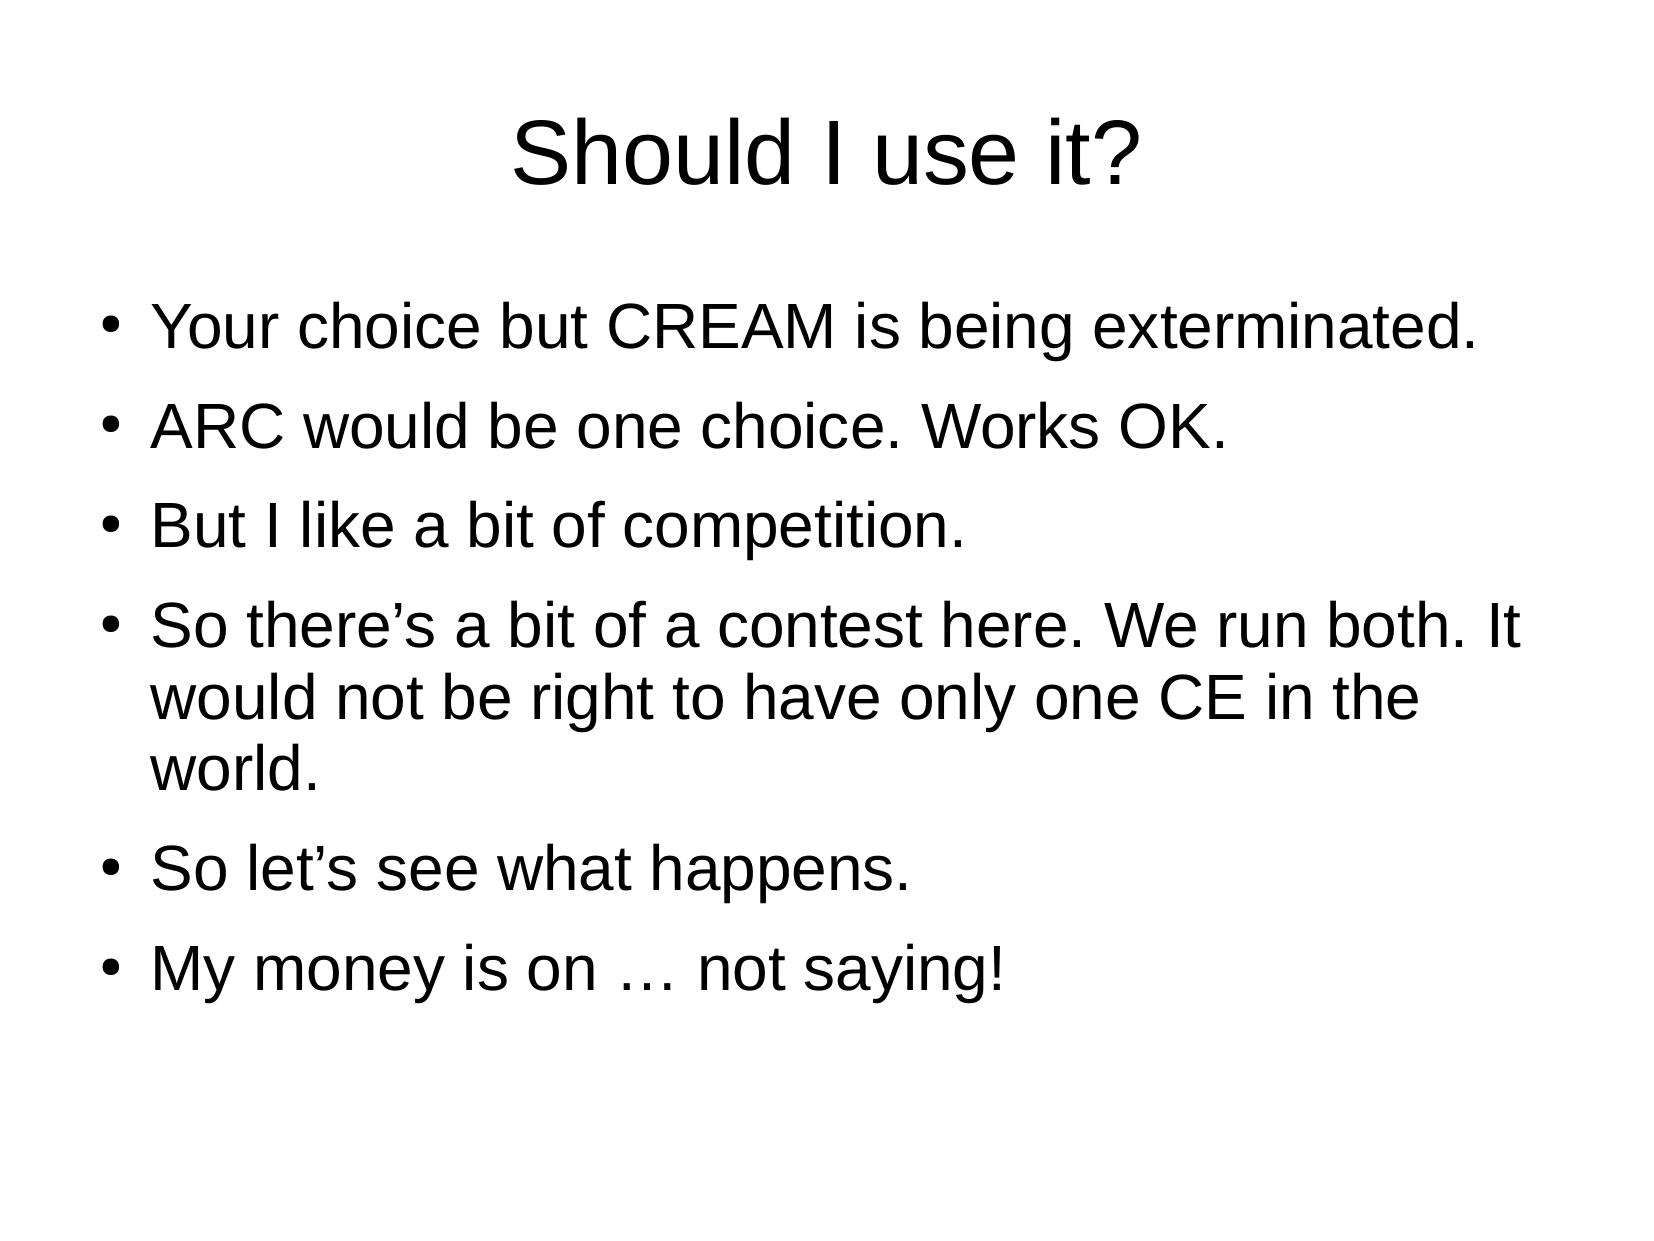

# Should I use it?
Your choice but CREAM is being exterminated.
ARC would be one choice. Works OK.
But I like a bit of competition.
So there’s a bit of a contest here. We run both. It would not be right to have only one CE in the world.
So let’s see what happens.
My money is on … not saying!